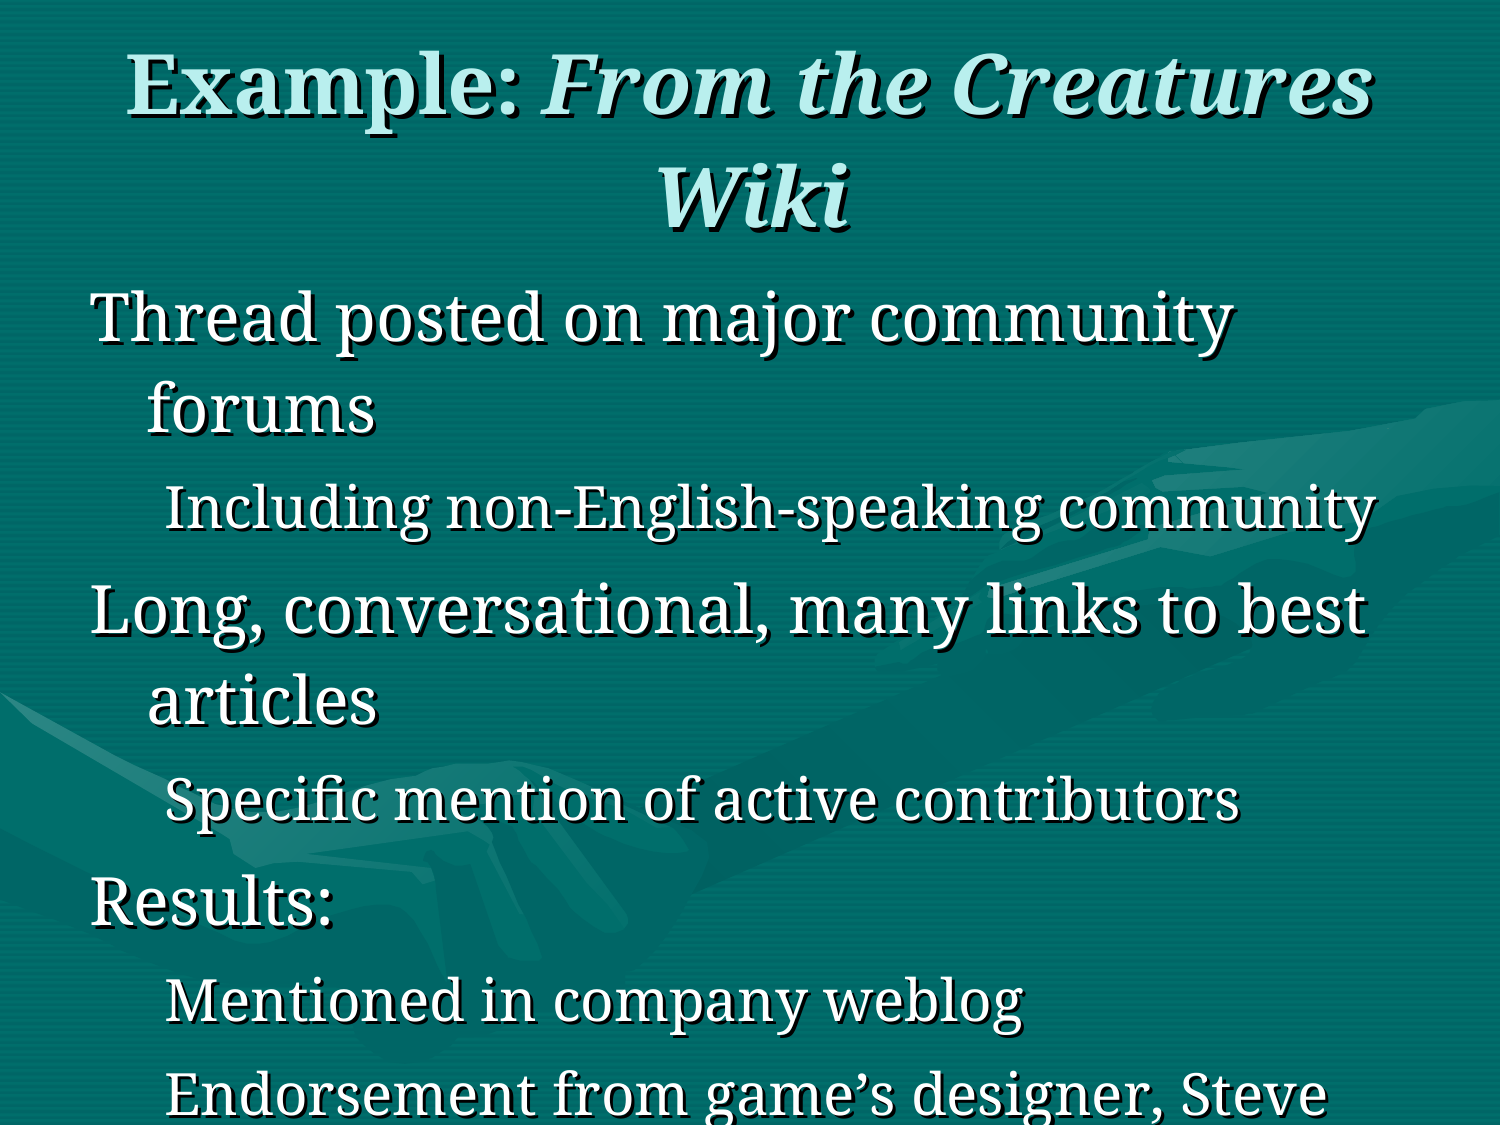

# Example: From the Creatures Wiki
Thread posted on major community forums
Including non-English-speaking community
Long, conversational, many links to best articles
Specific mention of active contributors
Results:
Mentioned in company weblog
Endorsement from game’s designer, Steve Grand
Significant traffic boost, continuing to this day